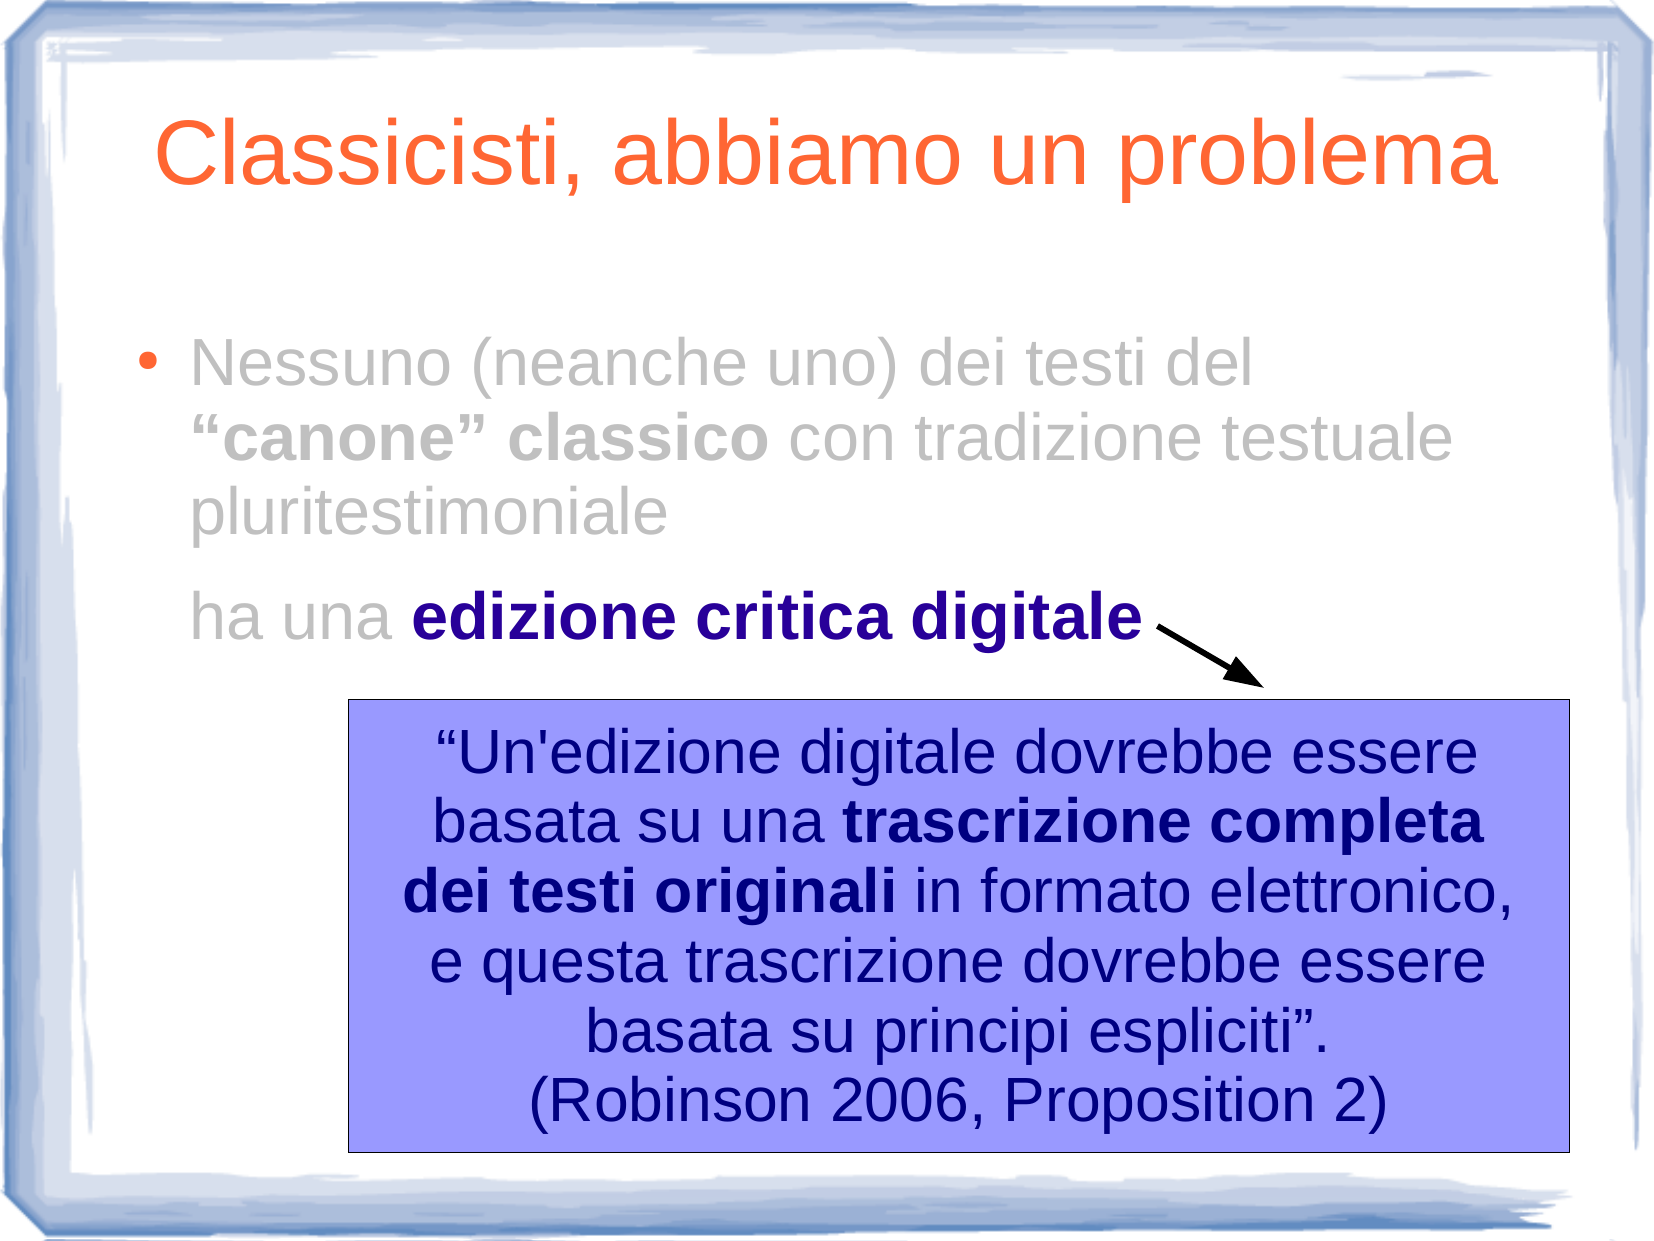

# Classicisti, abbiamo un problema
Nessuno (neanche uno) dei testi del “canone” classico con tradizione testuale pluritestimoniale
ha una edizione critica digitale
“Un'edizione digitale dovrebbe essere
basata su una trascrizione completa
dei testi originali in formato elettronico,
e questa trascrizione dovrebbe essere
basata su principi espliciti”.
(Robinson 2006, Proposition 2)